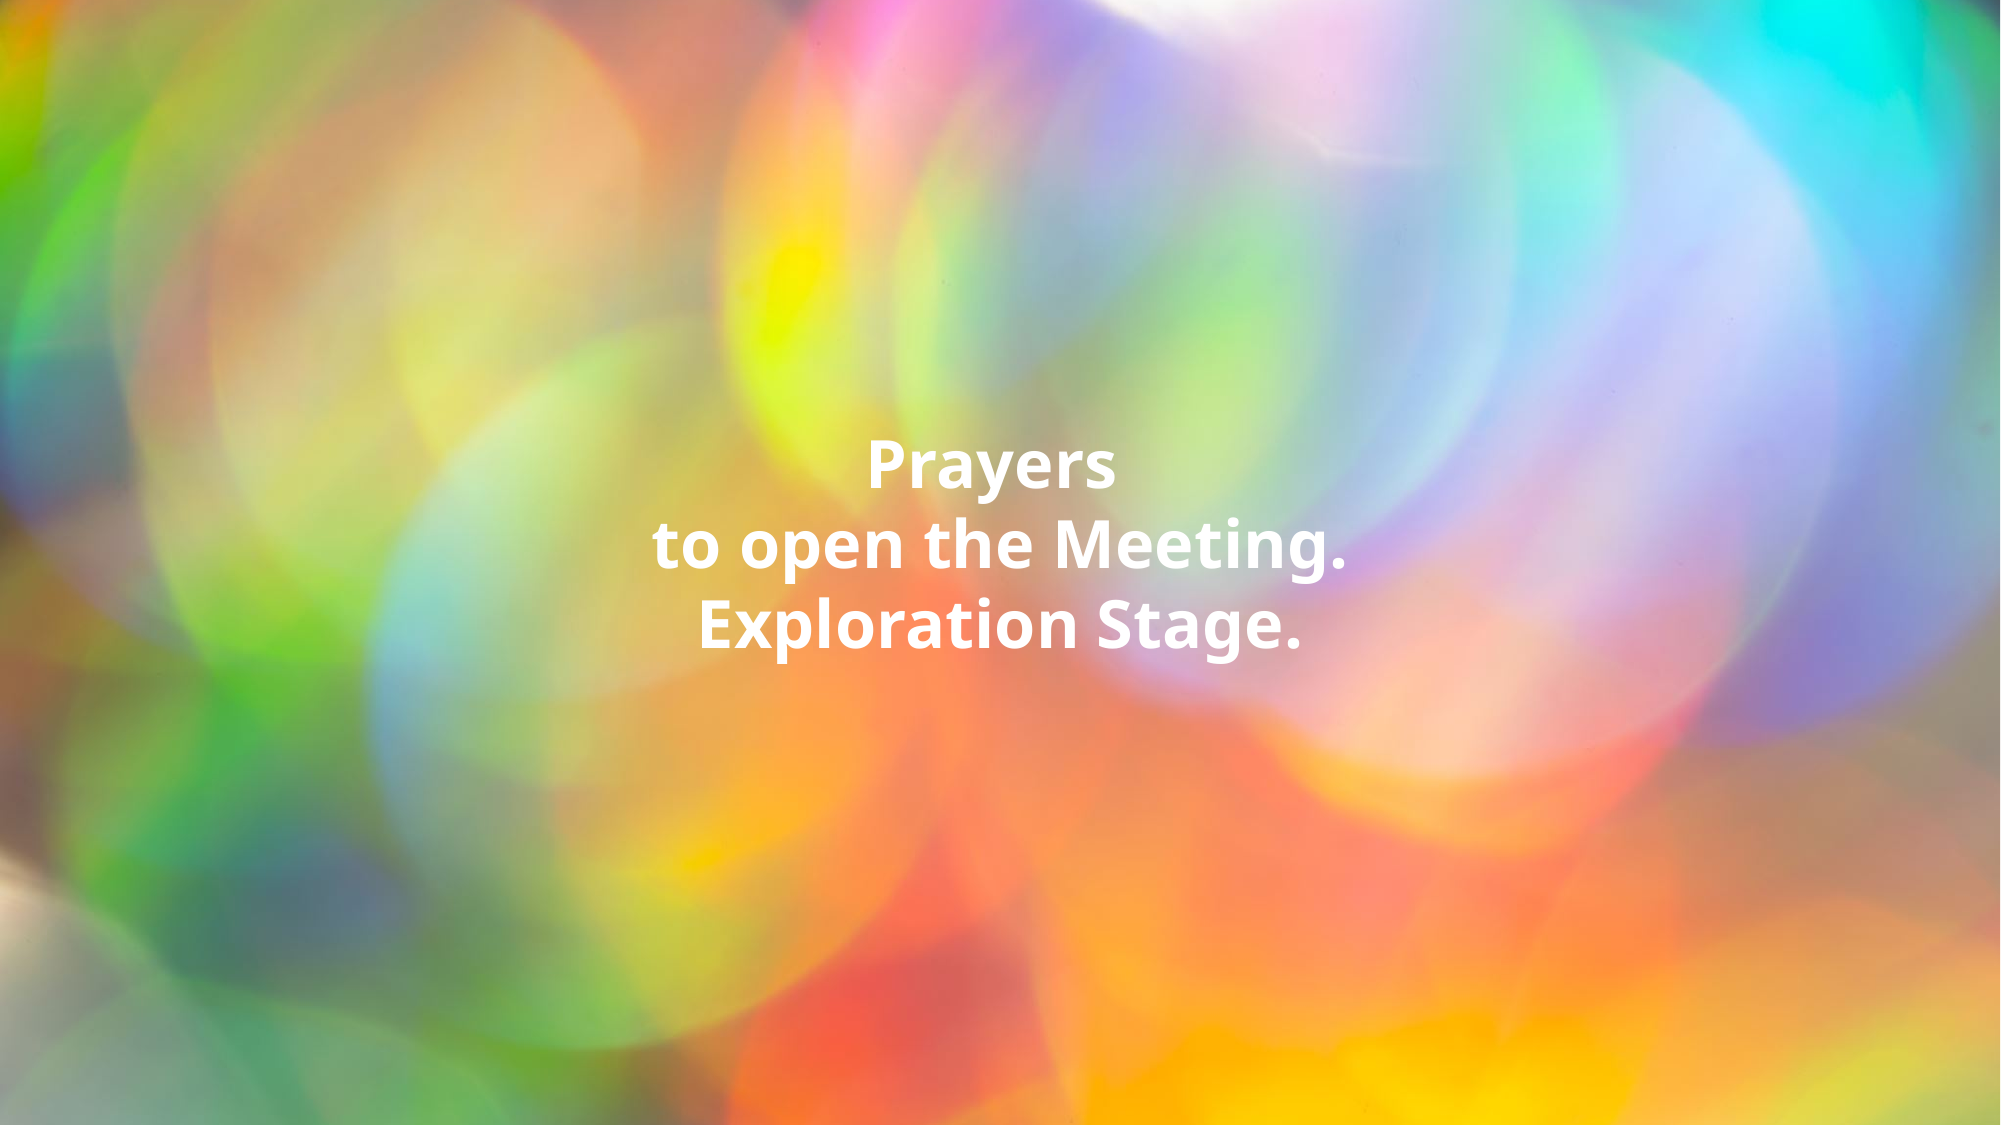

Prayers
to open the Meeting.
Exploration Stage.